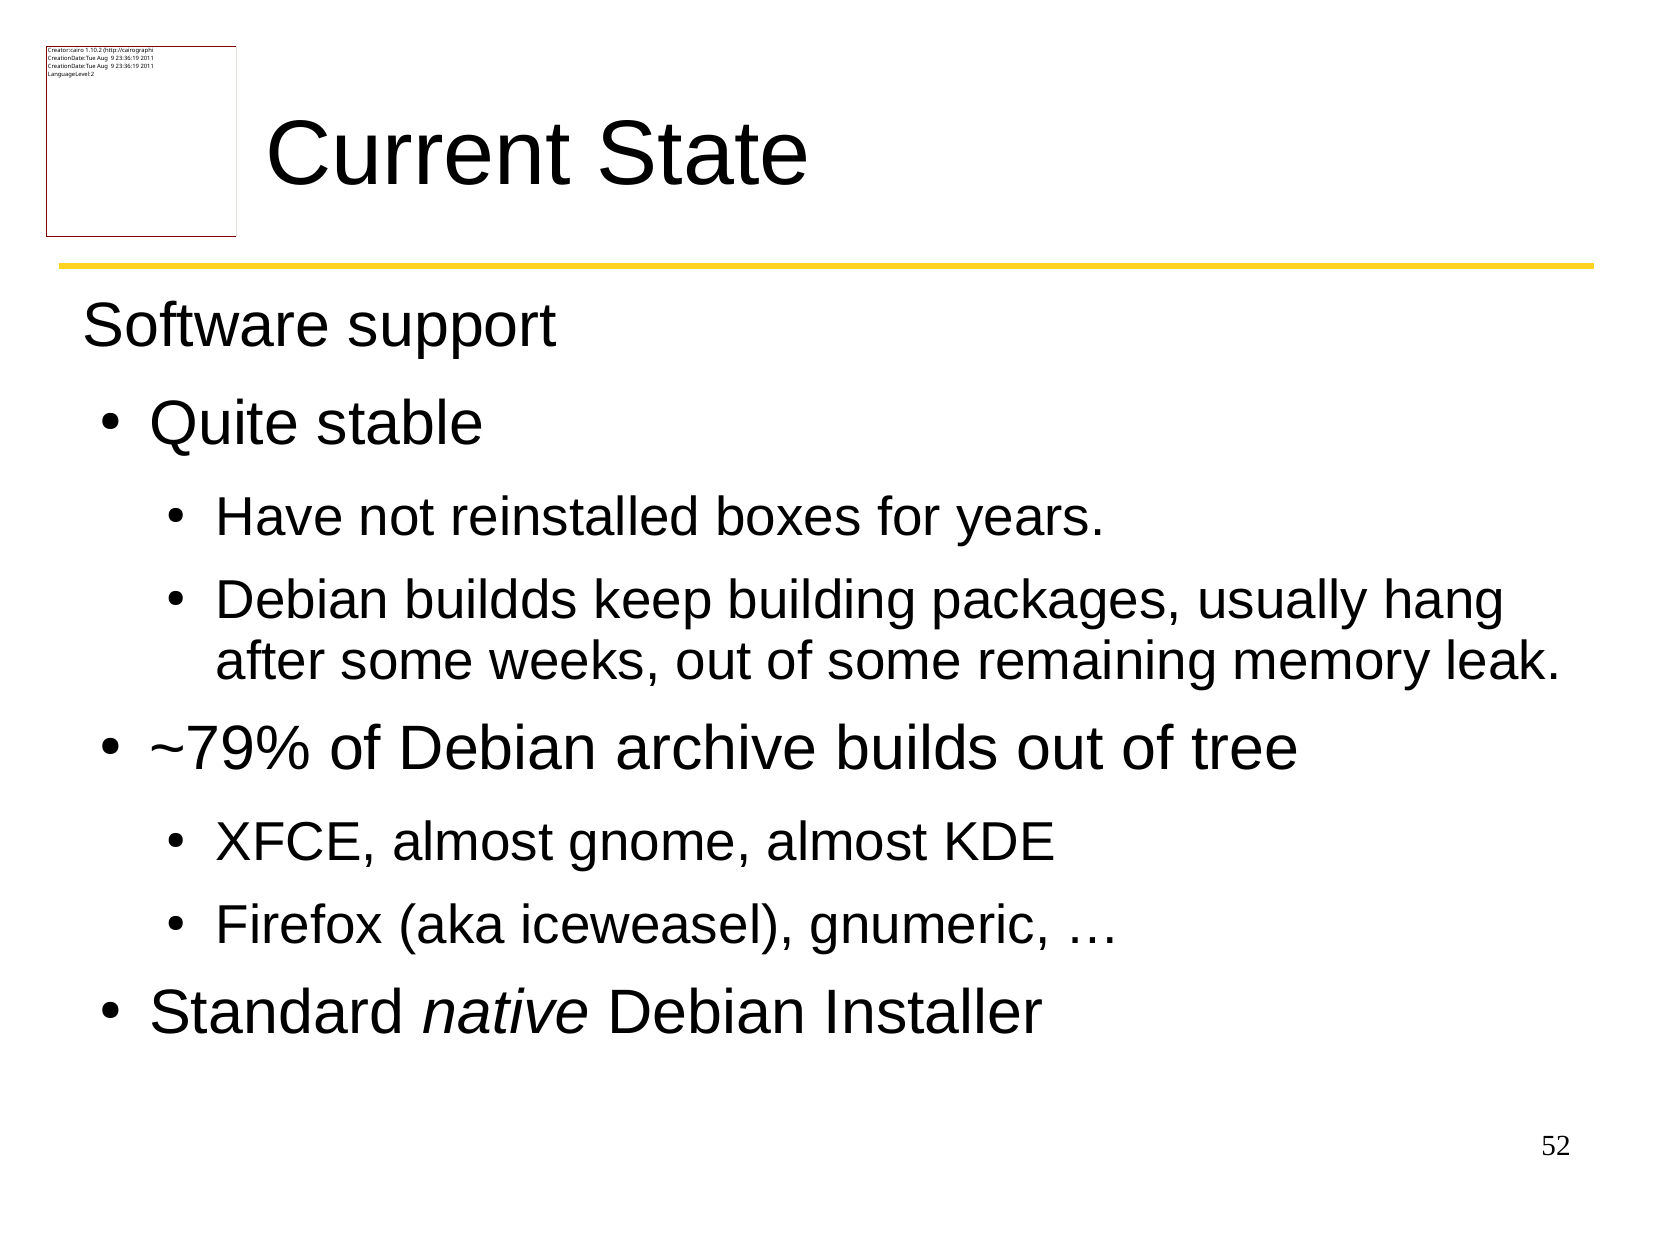

# Current State
Software support
Quite stable
Have not reinstalled boxes for years.
Debian buildds keep building packages, usually hang after some weeks, out of some remaining memory leak.
~79% of Debian archive builds out of tree
XFCE, almost gnome, almost KDE
Firefox (aka iceweasel), gnumeric, …
Standard native Debian Installer
52